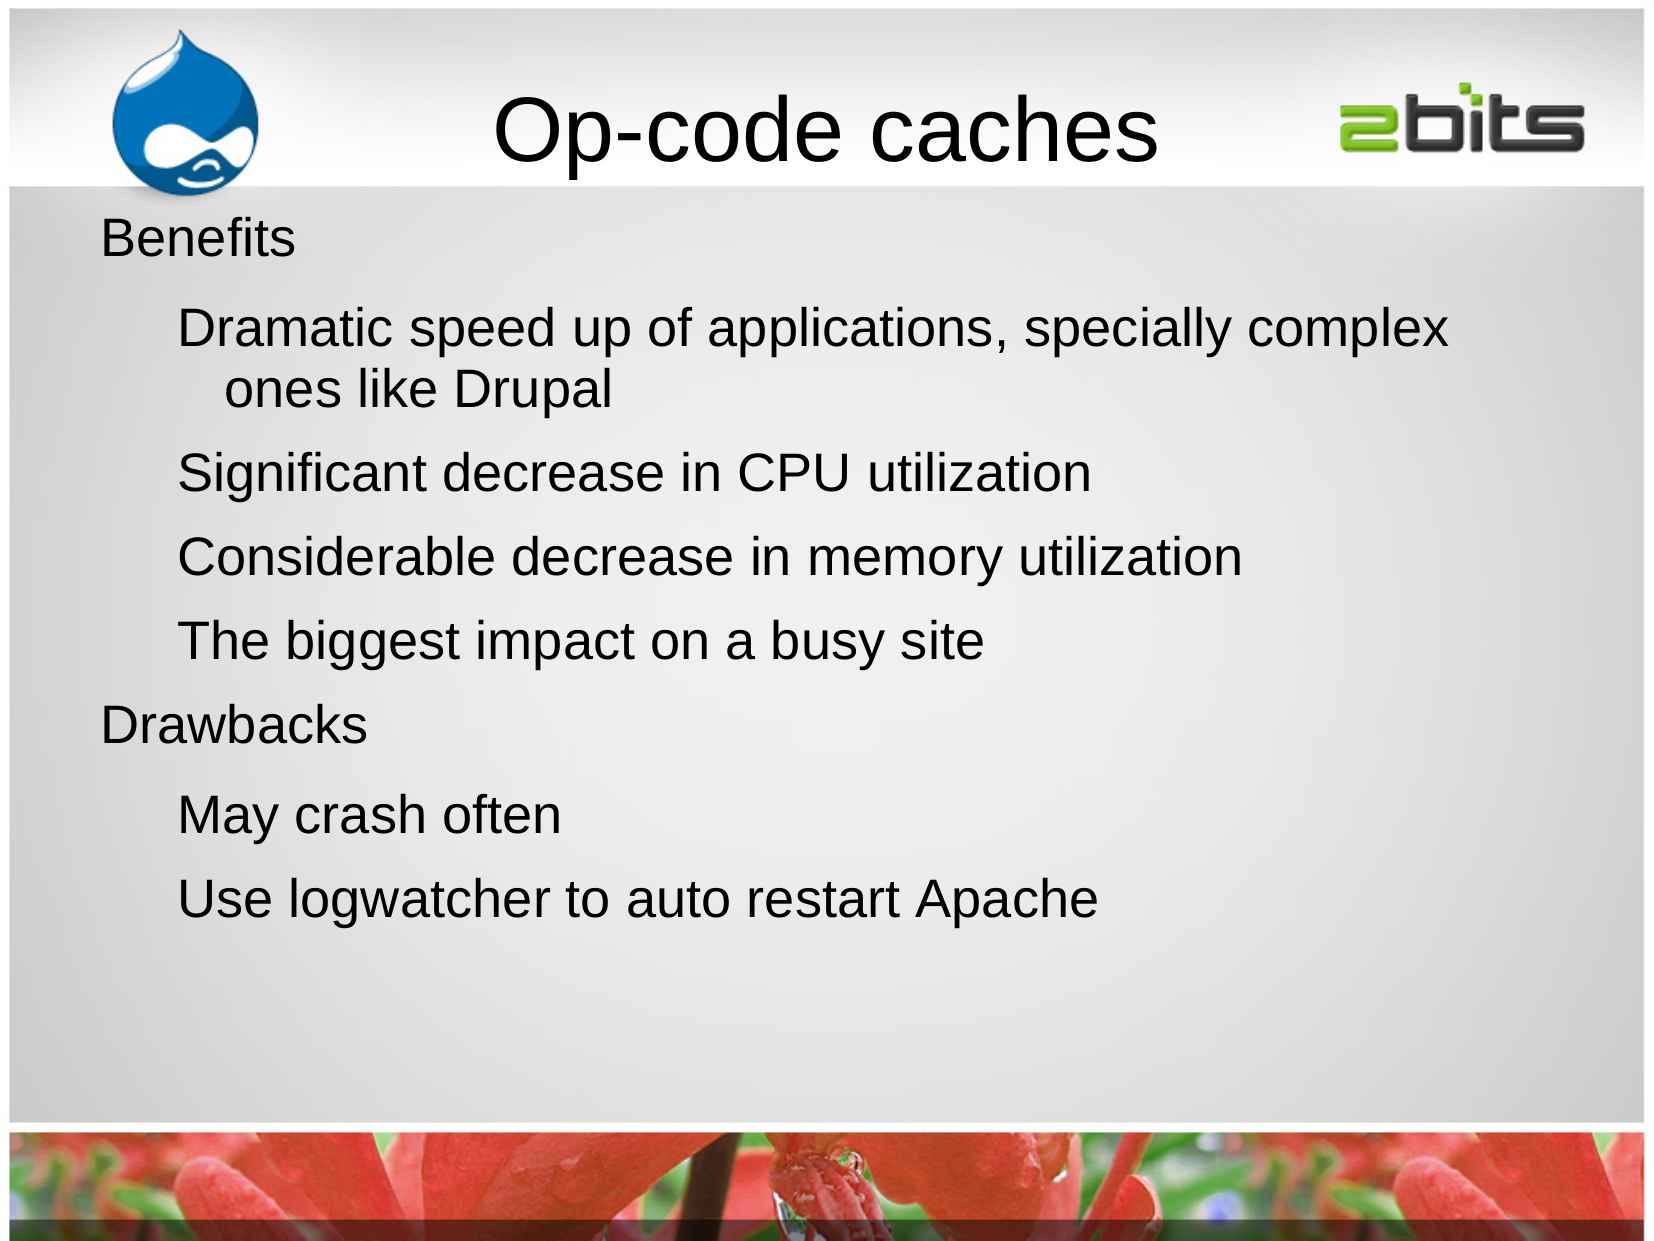

# Op-code caches
Benefits
Dramatic speed up of applications, specially complex ones like Drupal
Significant decrease in CPU utilization
Considerable decrease in memory utilization
The biggest impact on a busy site
Drawbacks
May crash often
Use logwatcher to auto restart Apache